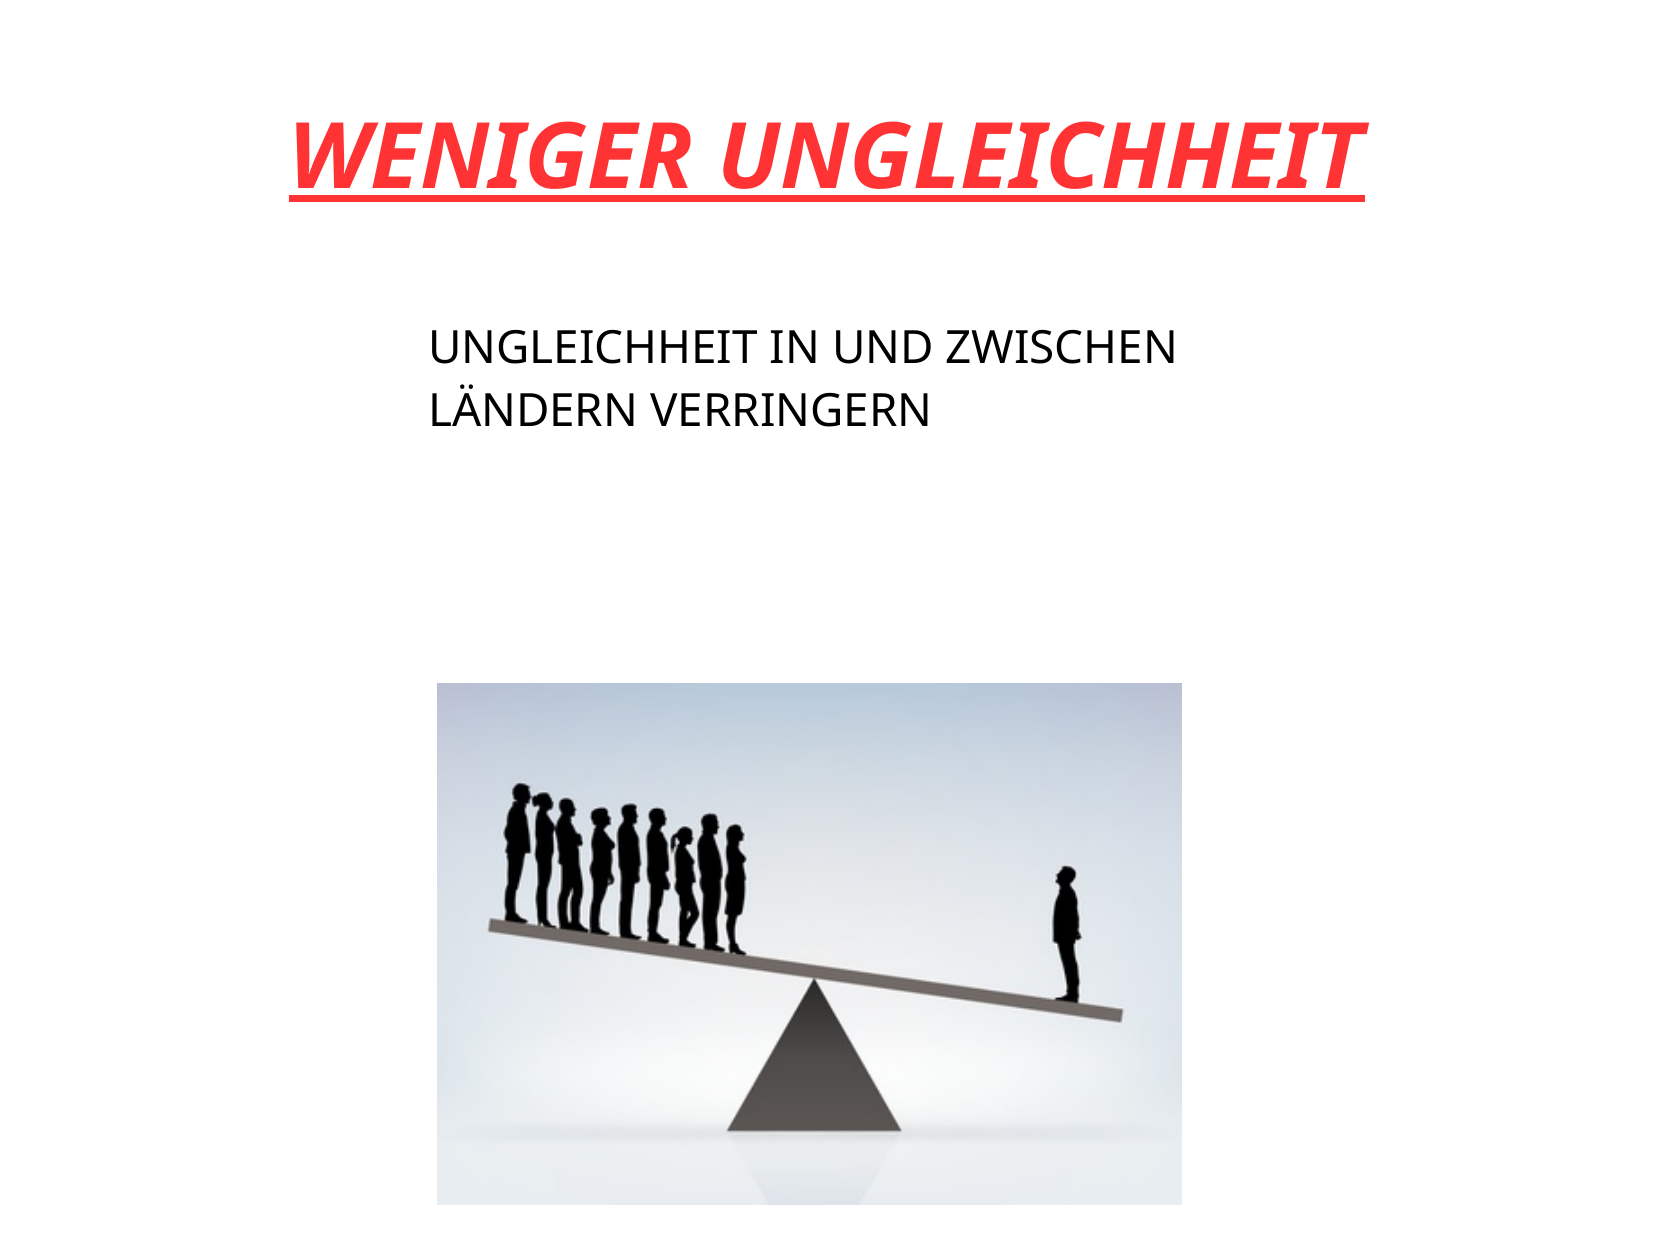

# WENIGER UNGLEICHHEIT
UNGLEICHHEIT IN UND ZWISCHEN LÄNDERN VERRINGERN